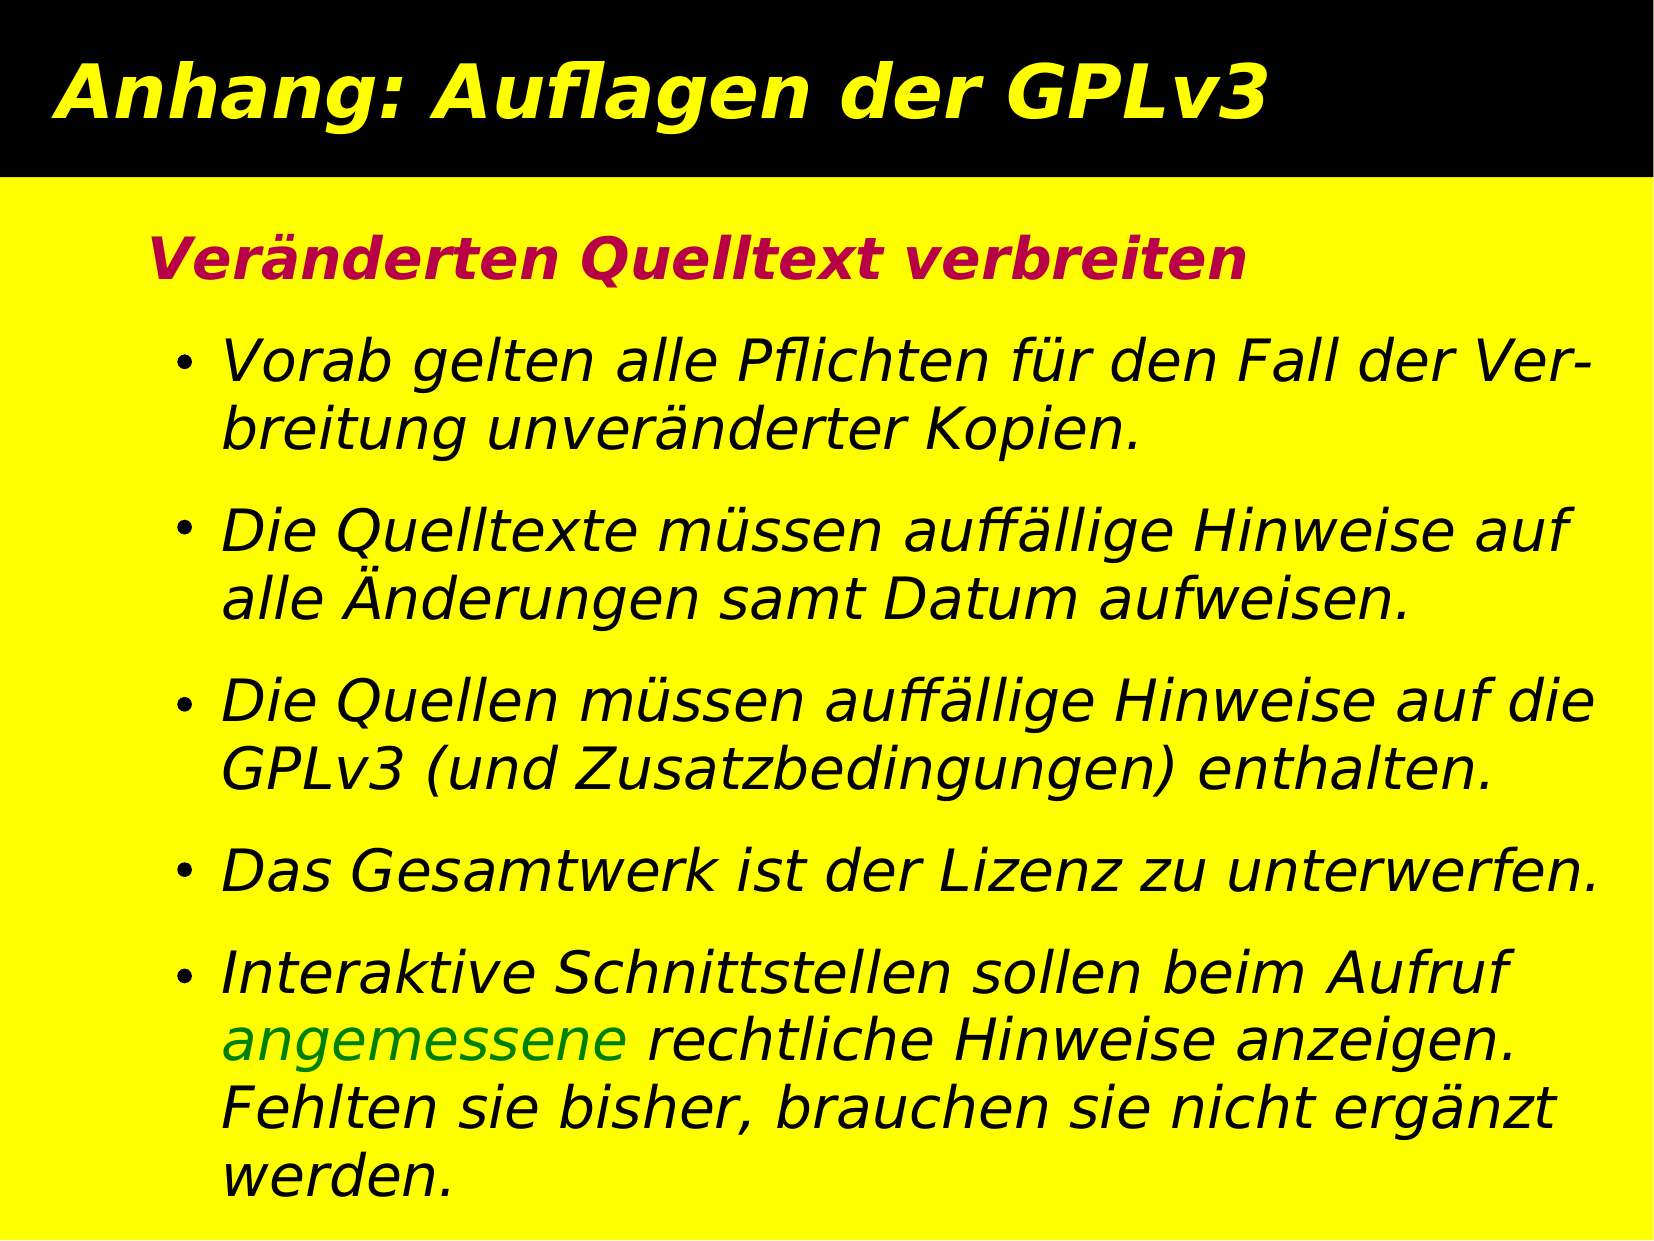

Anhang: Auflagen der GPLv3
Veränderten Quelltext verbreiten
	Vorab gelten alle Pflichten für den Fall der Ver-
	breitung unveränderter Kopien.
	Die Quelltexte müssen auffällige Hinweise auf
	alle Änderungen samt Datum aufweisen.
	Die Quellen müssen auffällige Hinweise auf die
	GPLv3 (und Zusatzbedingungen) enthalten.
	Das Gesamtwerk ist der Lizenz zu unterwerfen.
	Interaktive Schnittstellen sollen beim	Aufruf
	angemessene rechtliche Hinweise anzeigen.
	Fehlten sie bisher, brauchen sie nicht ergänzt
	werden.